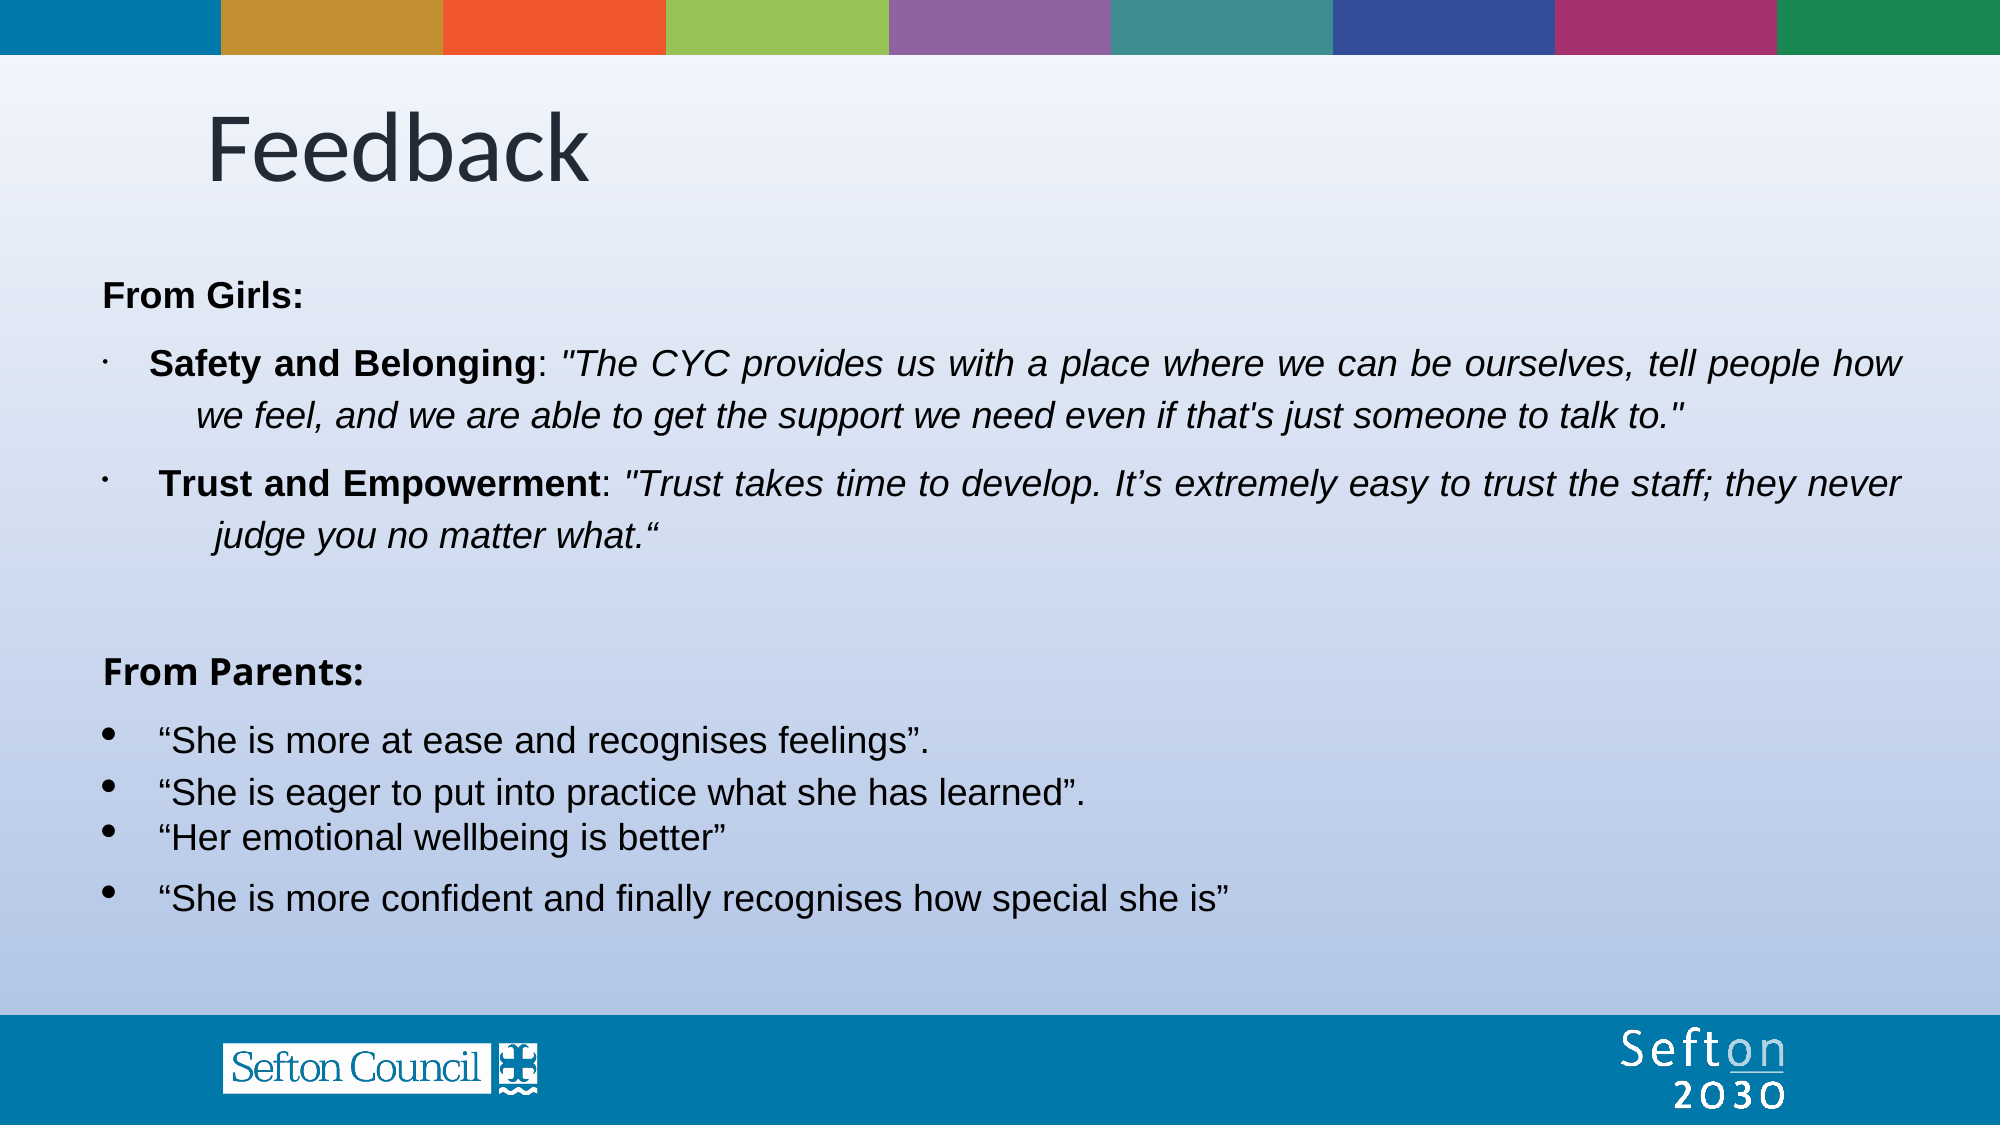

# Feedback
From Girls:
Safety and Belonging: "The CYC provides us with a place where we can be ourselves, tell people how we feel, and we are able to get the support we need even if that's just someone to talk to."
Trust and Empowerment: "Trust takes time to develop. It’s extremely easy to trust the staff; they never judge you no matter what.“
From Parents:
“She is more at ease and recognises feelings”.
“She is eager to put into practice what she has learned”.
“Her emotional wellbeing is better”
“She is more confident and finally recognises how special she is”